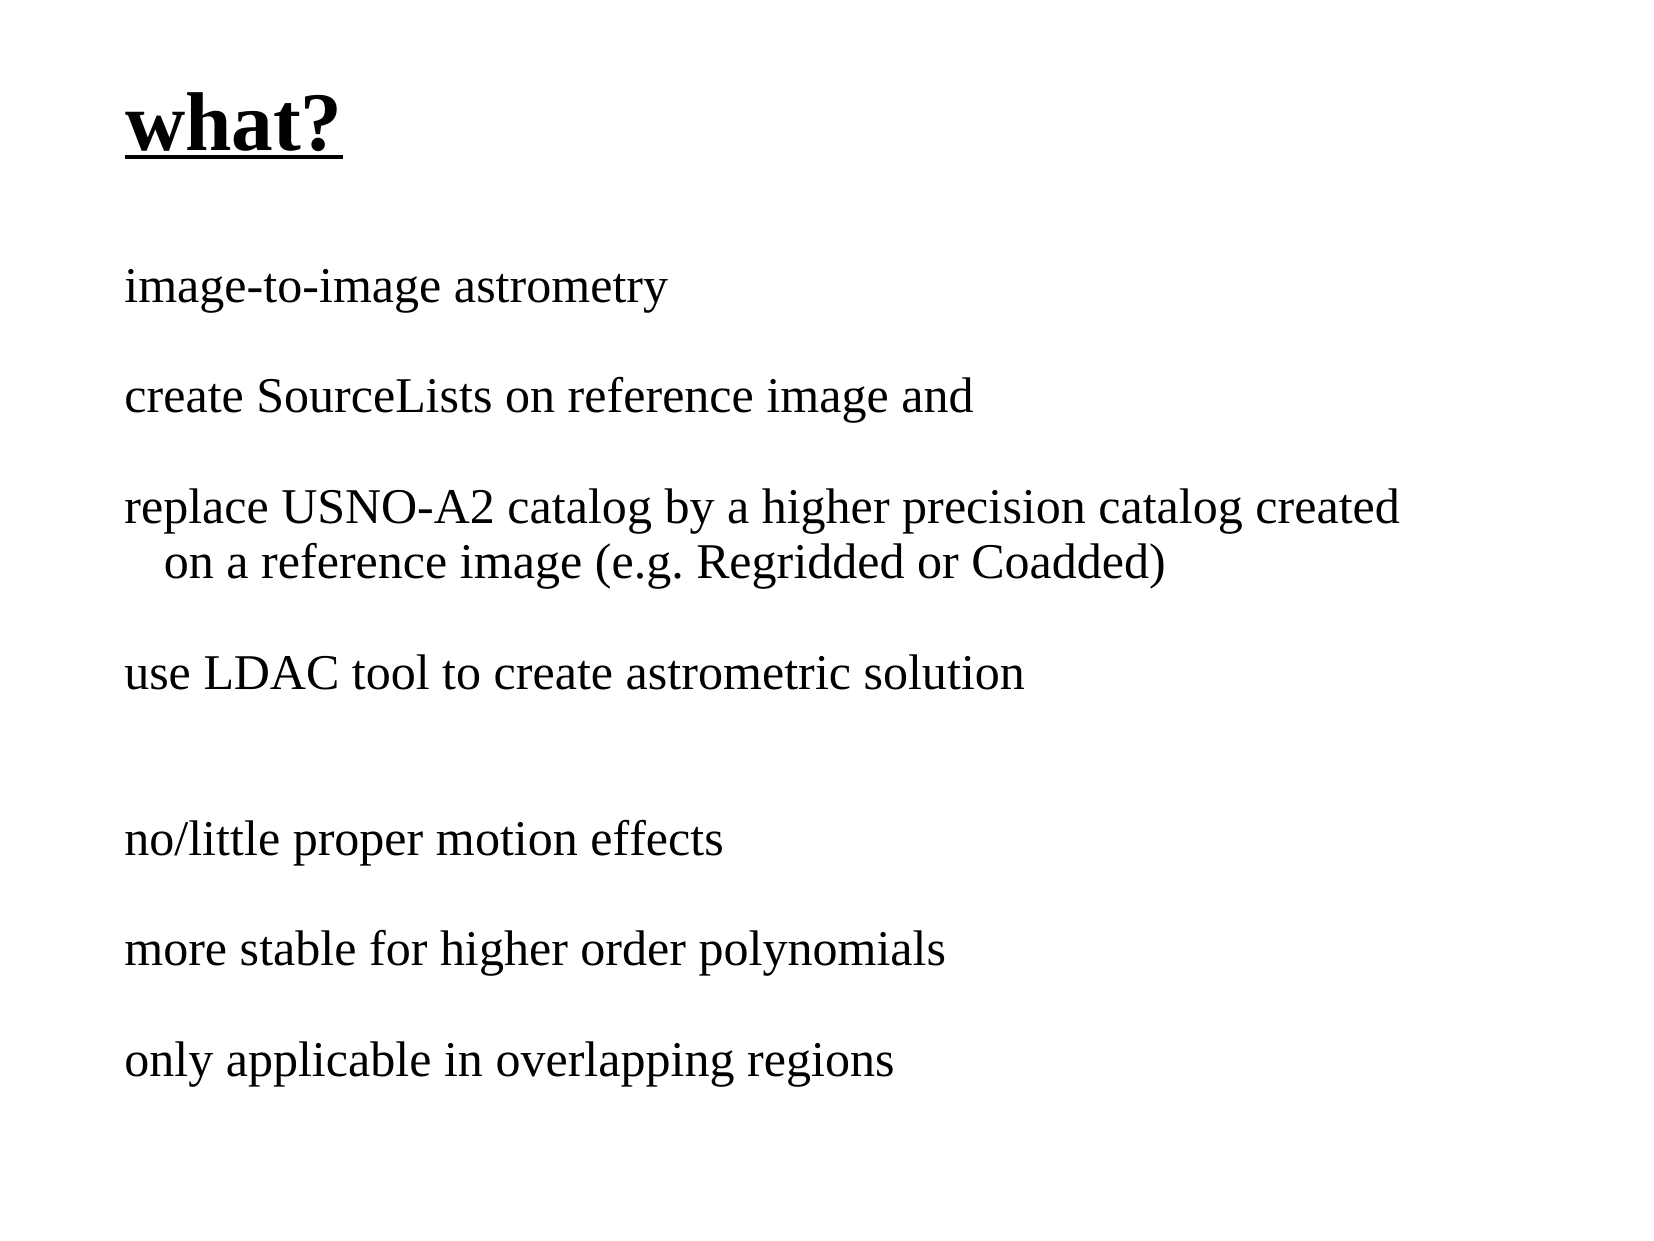

what?
image-to-image astrometry
create SourceLists on reference image and
replace USNO-A2 catalog by a higher precision catalog created
	on a reference image (e.g. Regridded or Coadded)
use LDAC tool to create astrometric solution
no/little proper motion effects
more stable for higher order polynomials
only applicable in overlapping regions